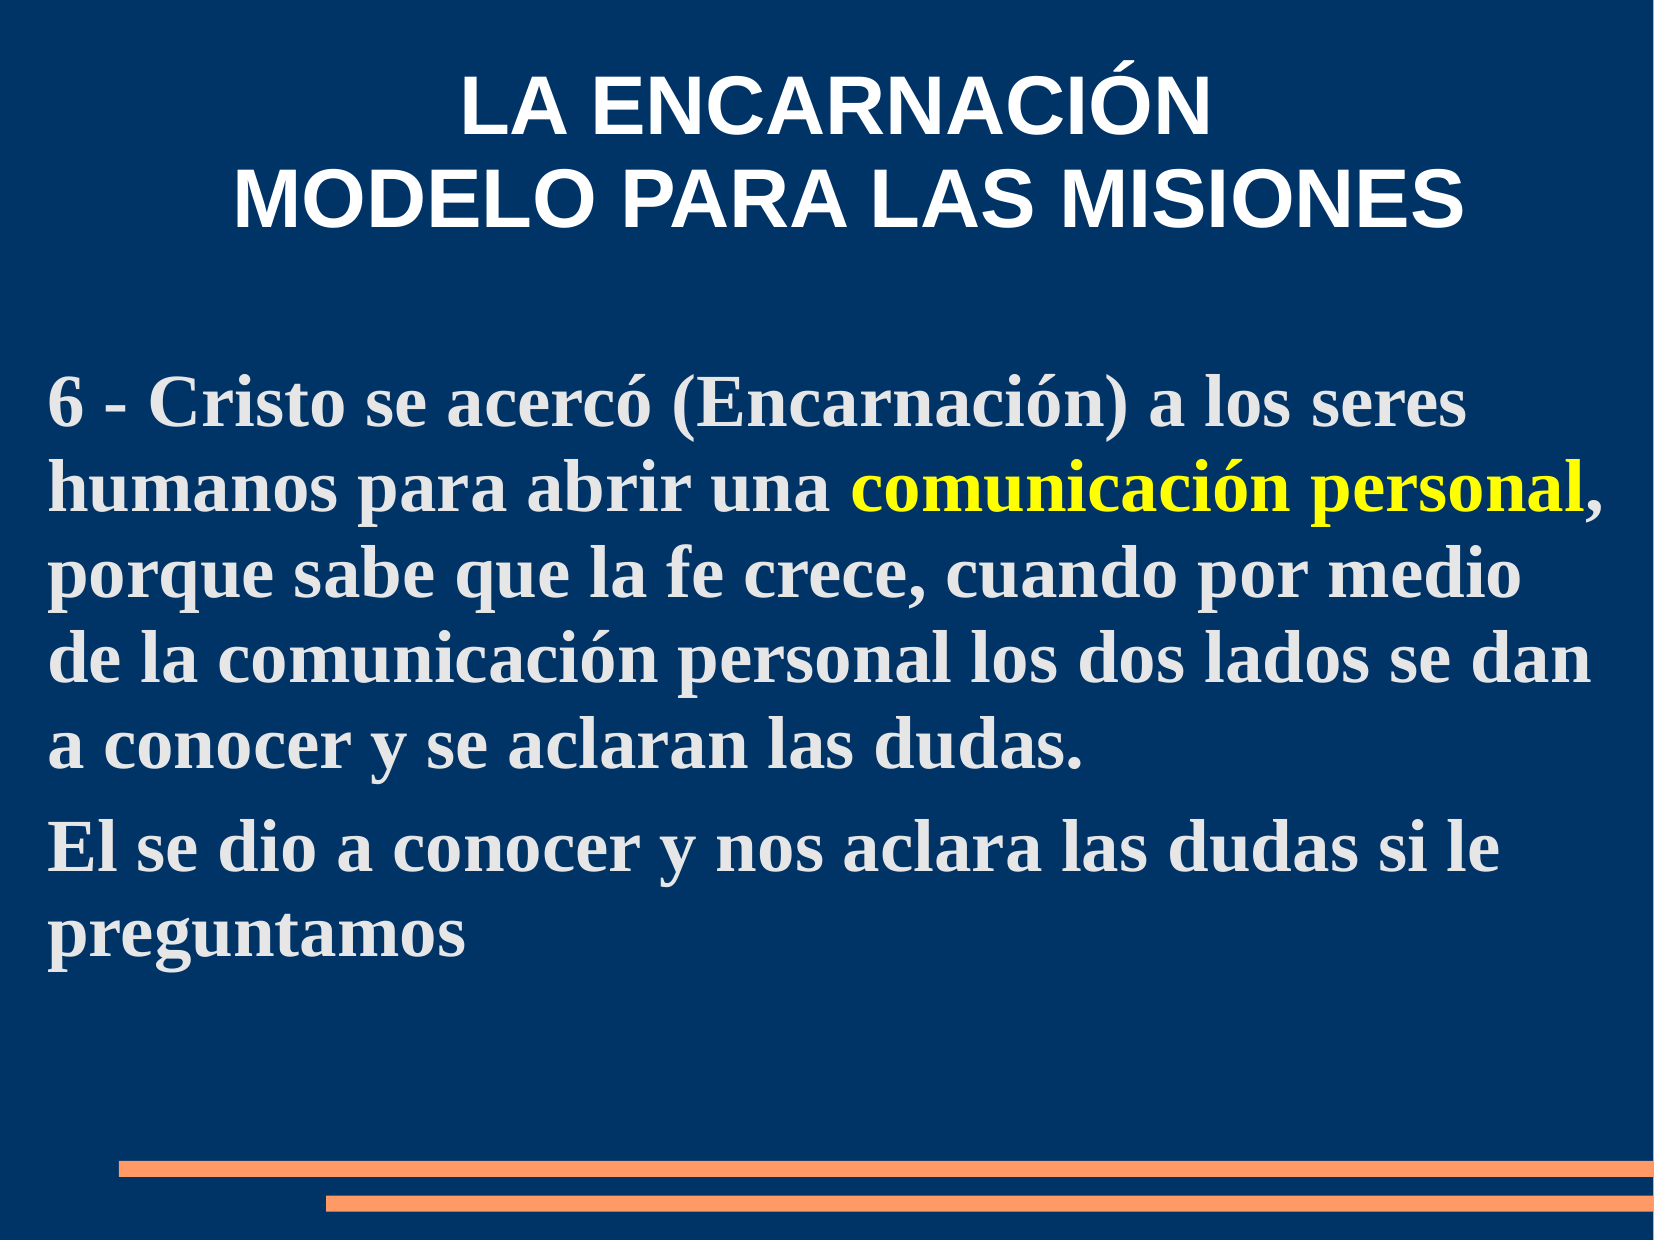

# LA ENCARNACIÓN MODELO PARA LAS MISIONES
6 - Cristo se acercó (Encarnación) a los seres humanos para abrir una comunicación personal, porque sabe que la fe crece, cuando por medio de la comunicación personal los dos lados se dan a conocer y se aclaran las dudas.
El se dio a conocer y nos aclara las dudas si le preguntamos